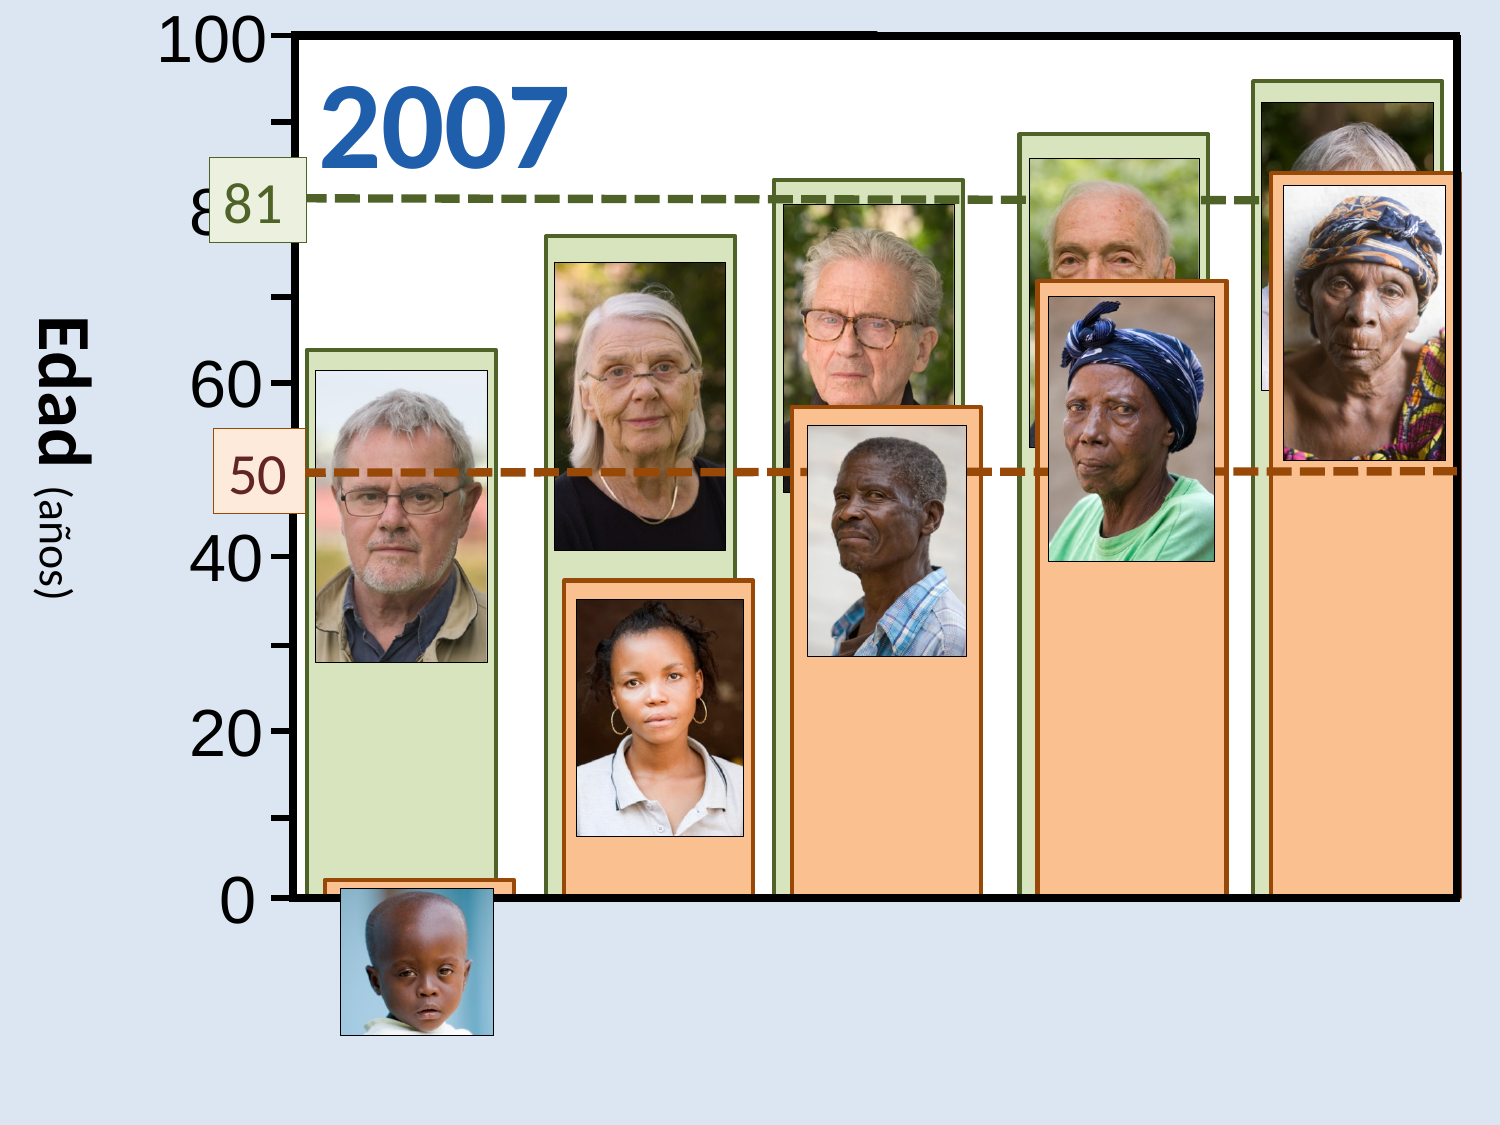

100
80
60
40
20
0
2007
81
Edad (años)
50